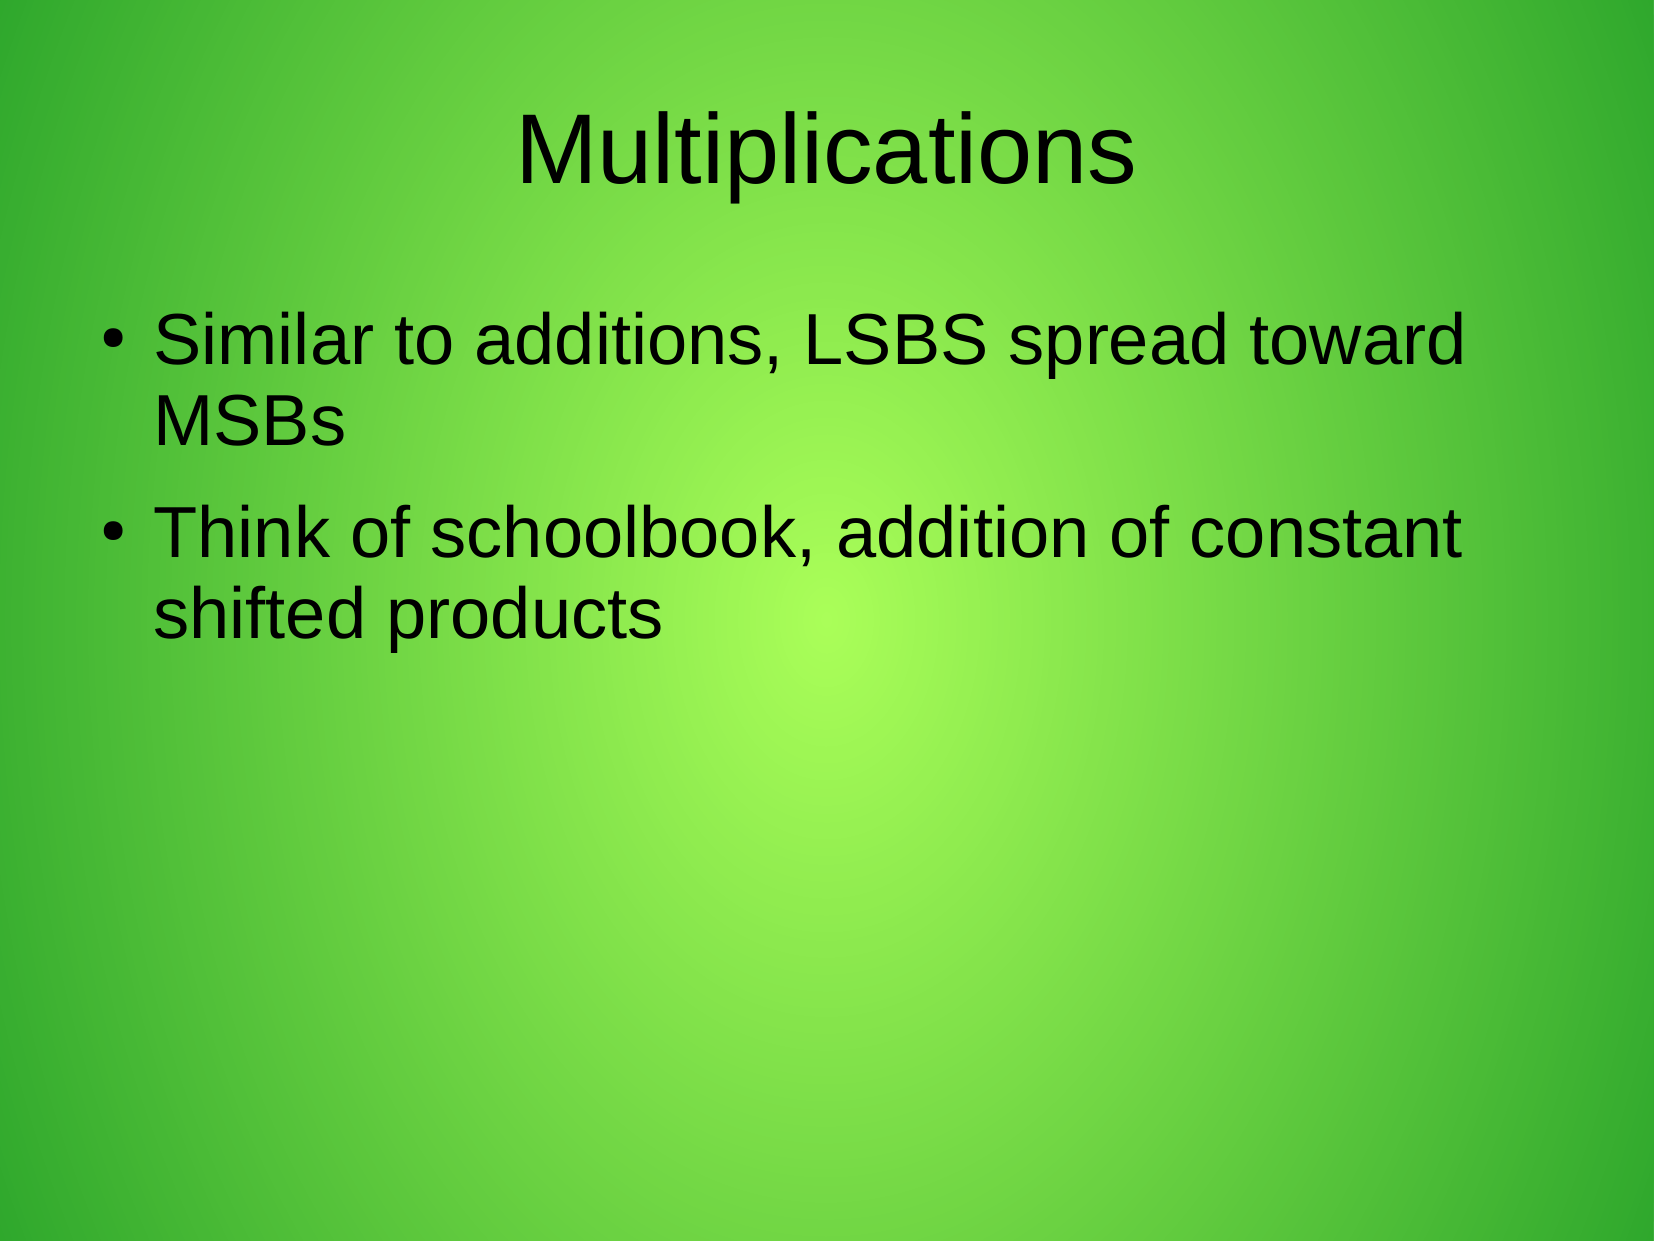

# Multiplications
Similar to additions, LSBS spread toward MSBs
Think of schoolbook, addition of constant shifted products